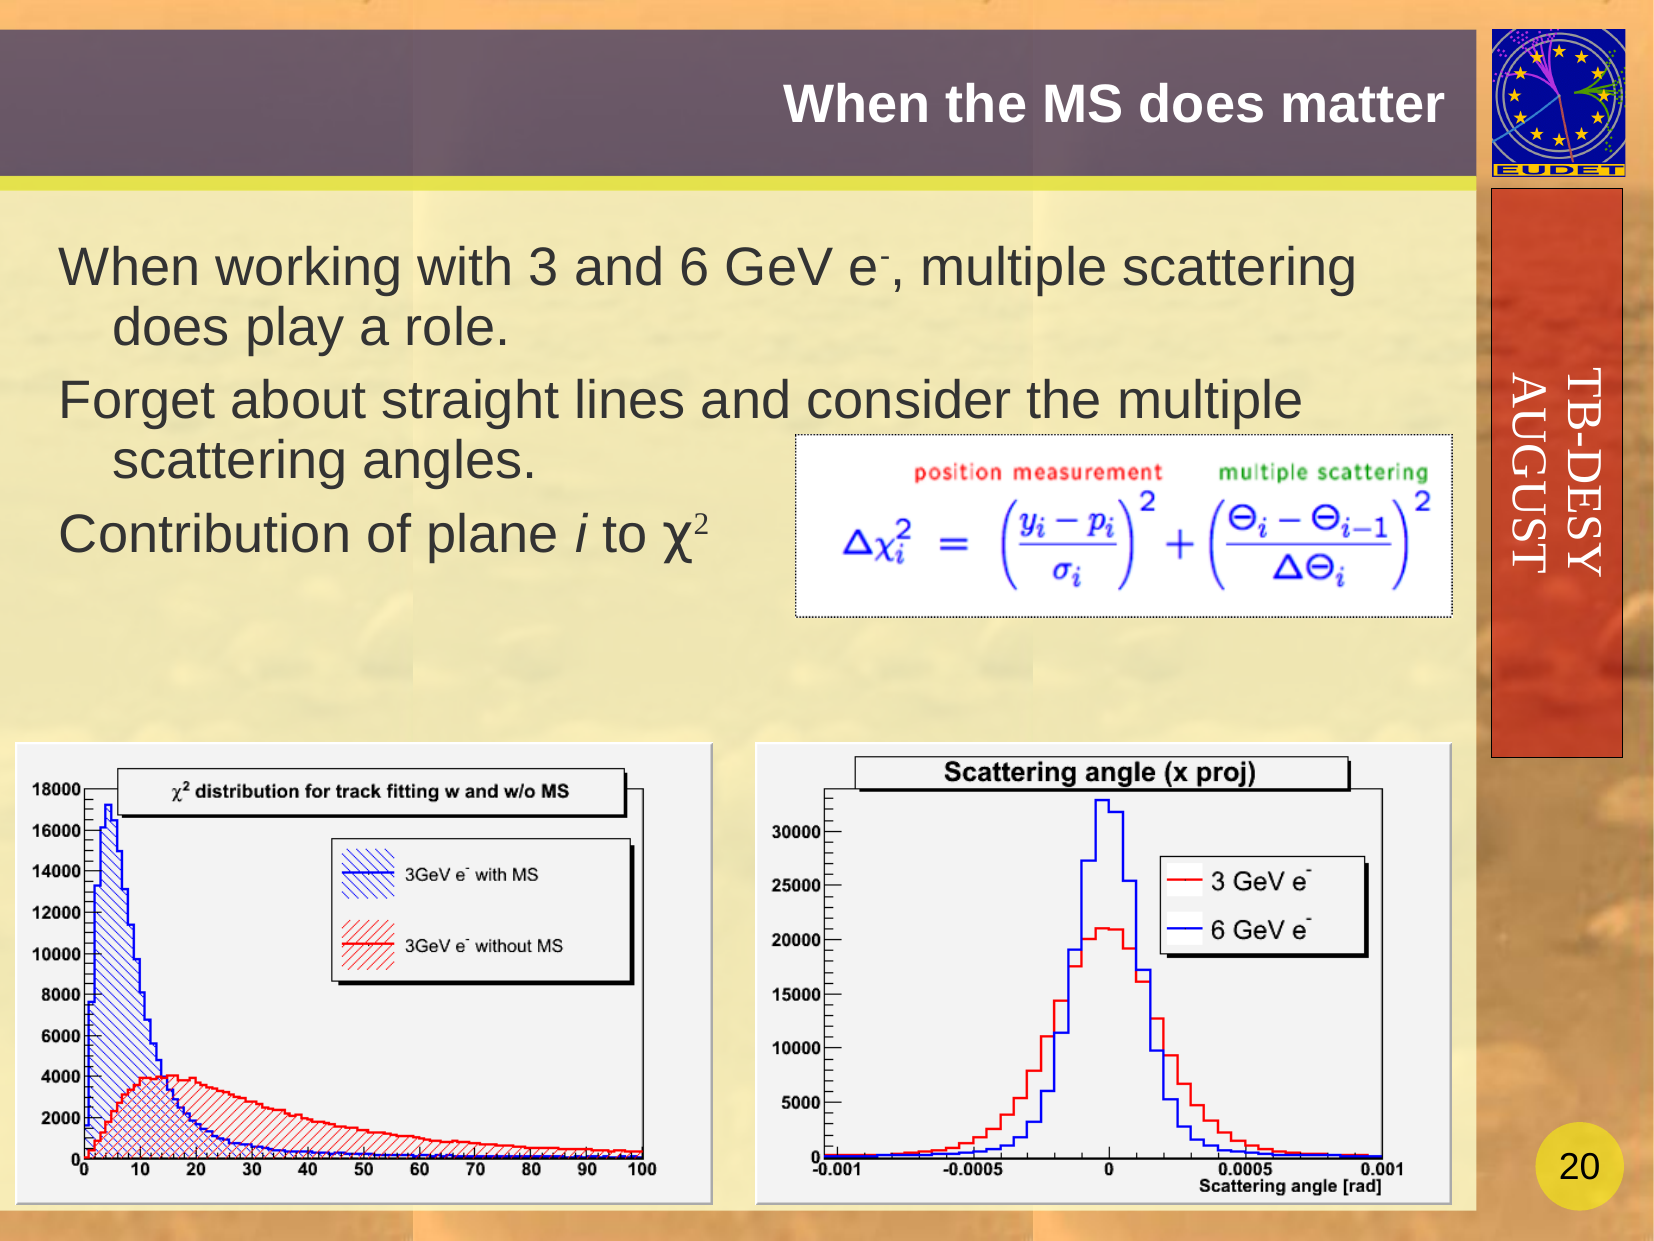

# When the MS does matter
When working with 3 and 6 GeV e-, multiple scattering does play a role.
Forget about straight lines and consider the multiple scattering angles.
Contribution of plane i to χ2
TB-DESY
AUGUST